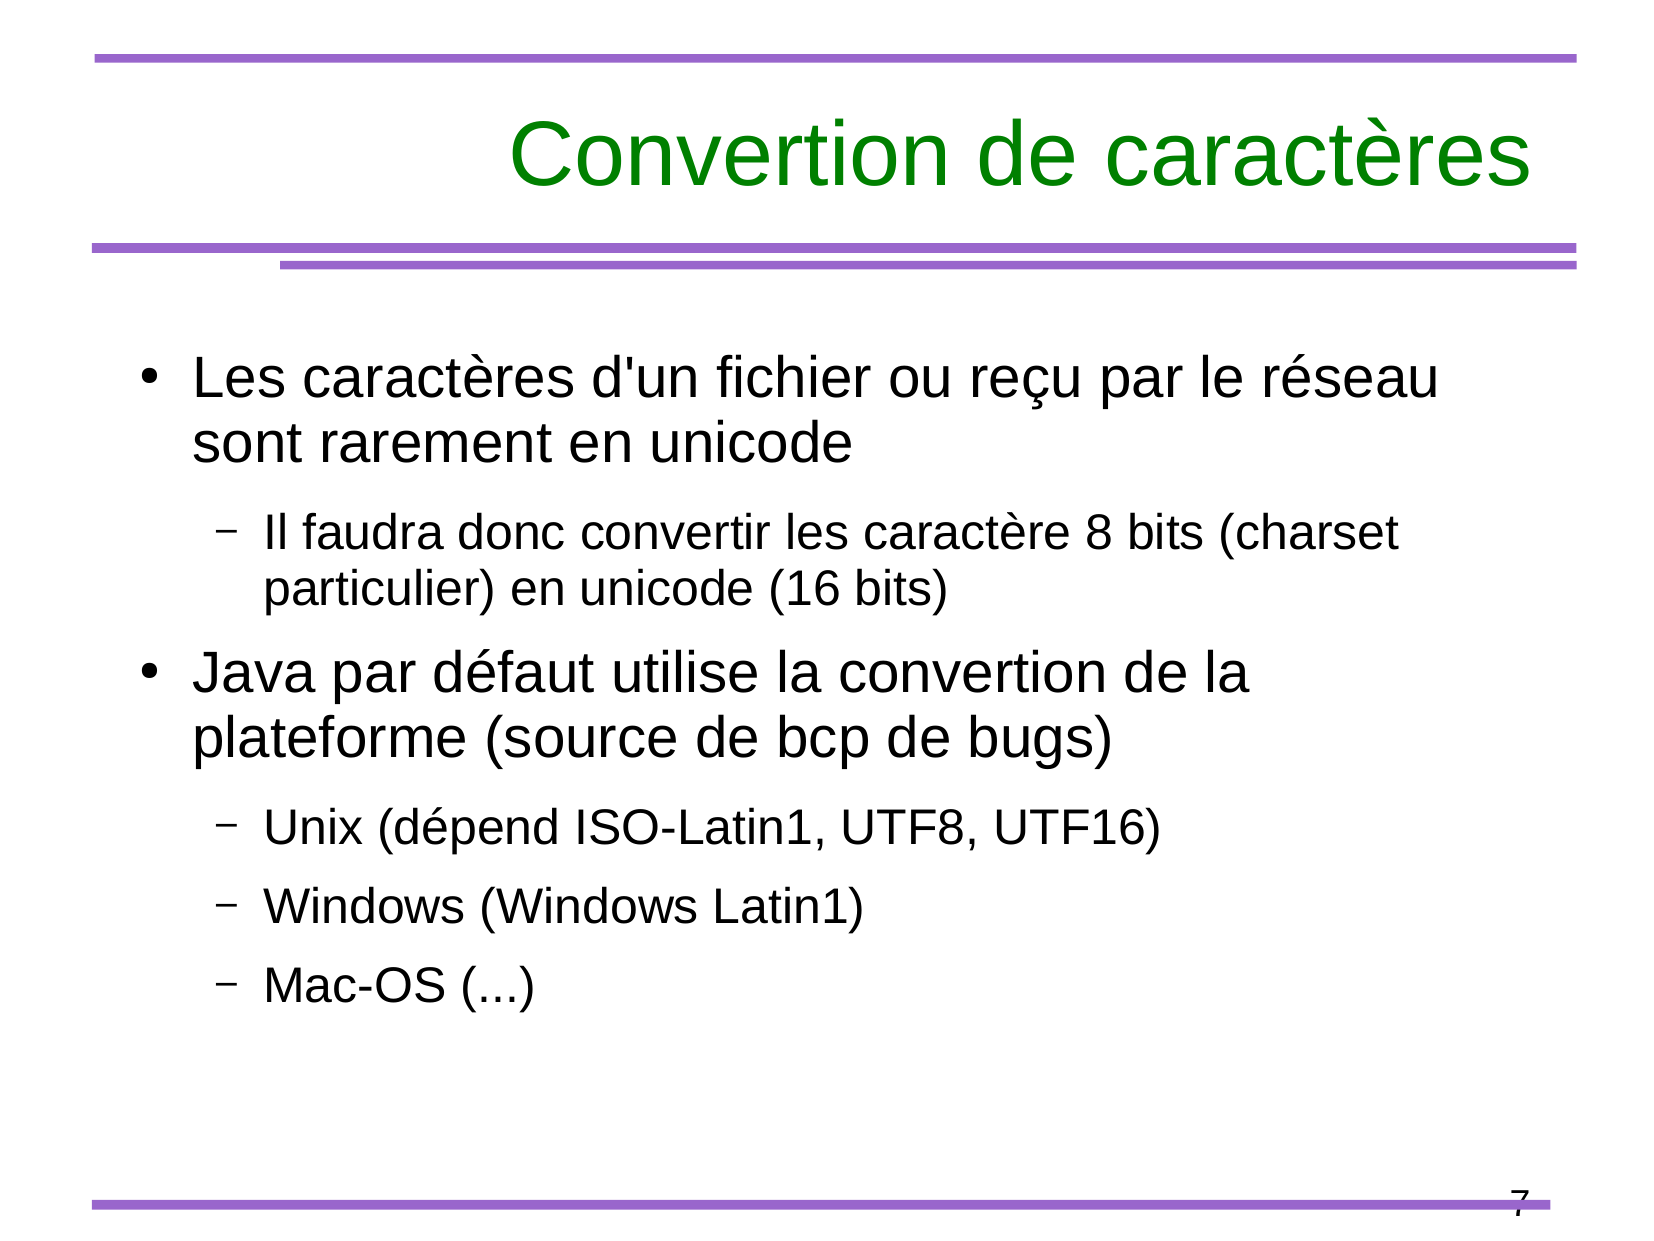

# Convertion de caractères
Les caractères d'un fichier ou reçu par le réseau sont rarement en unicode
Il faudra donc convertir les caractère 8 bits (charset particulier) en unicode (16 bits)
Java par défaut utilise la convertion de la plateforme (source de bcp de bugs)
Unix (dépend ISO-Latin1, UTF8, UTF16)
Windows (Windows Latin1)
Mac-OS (...)